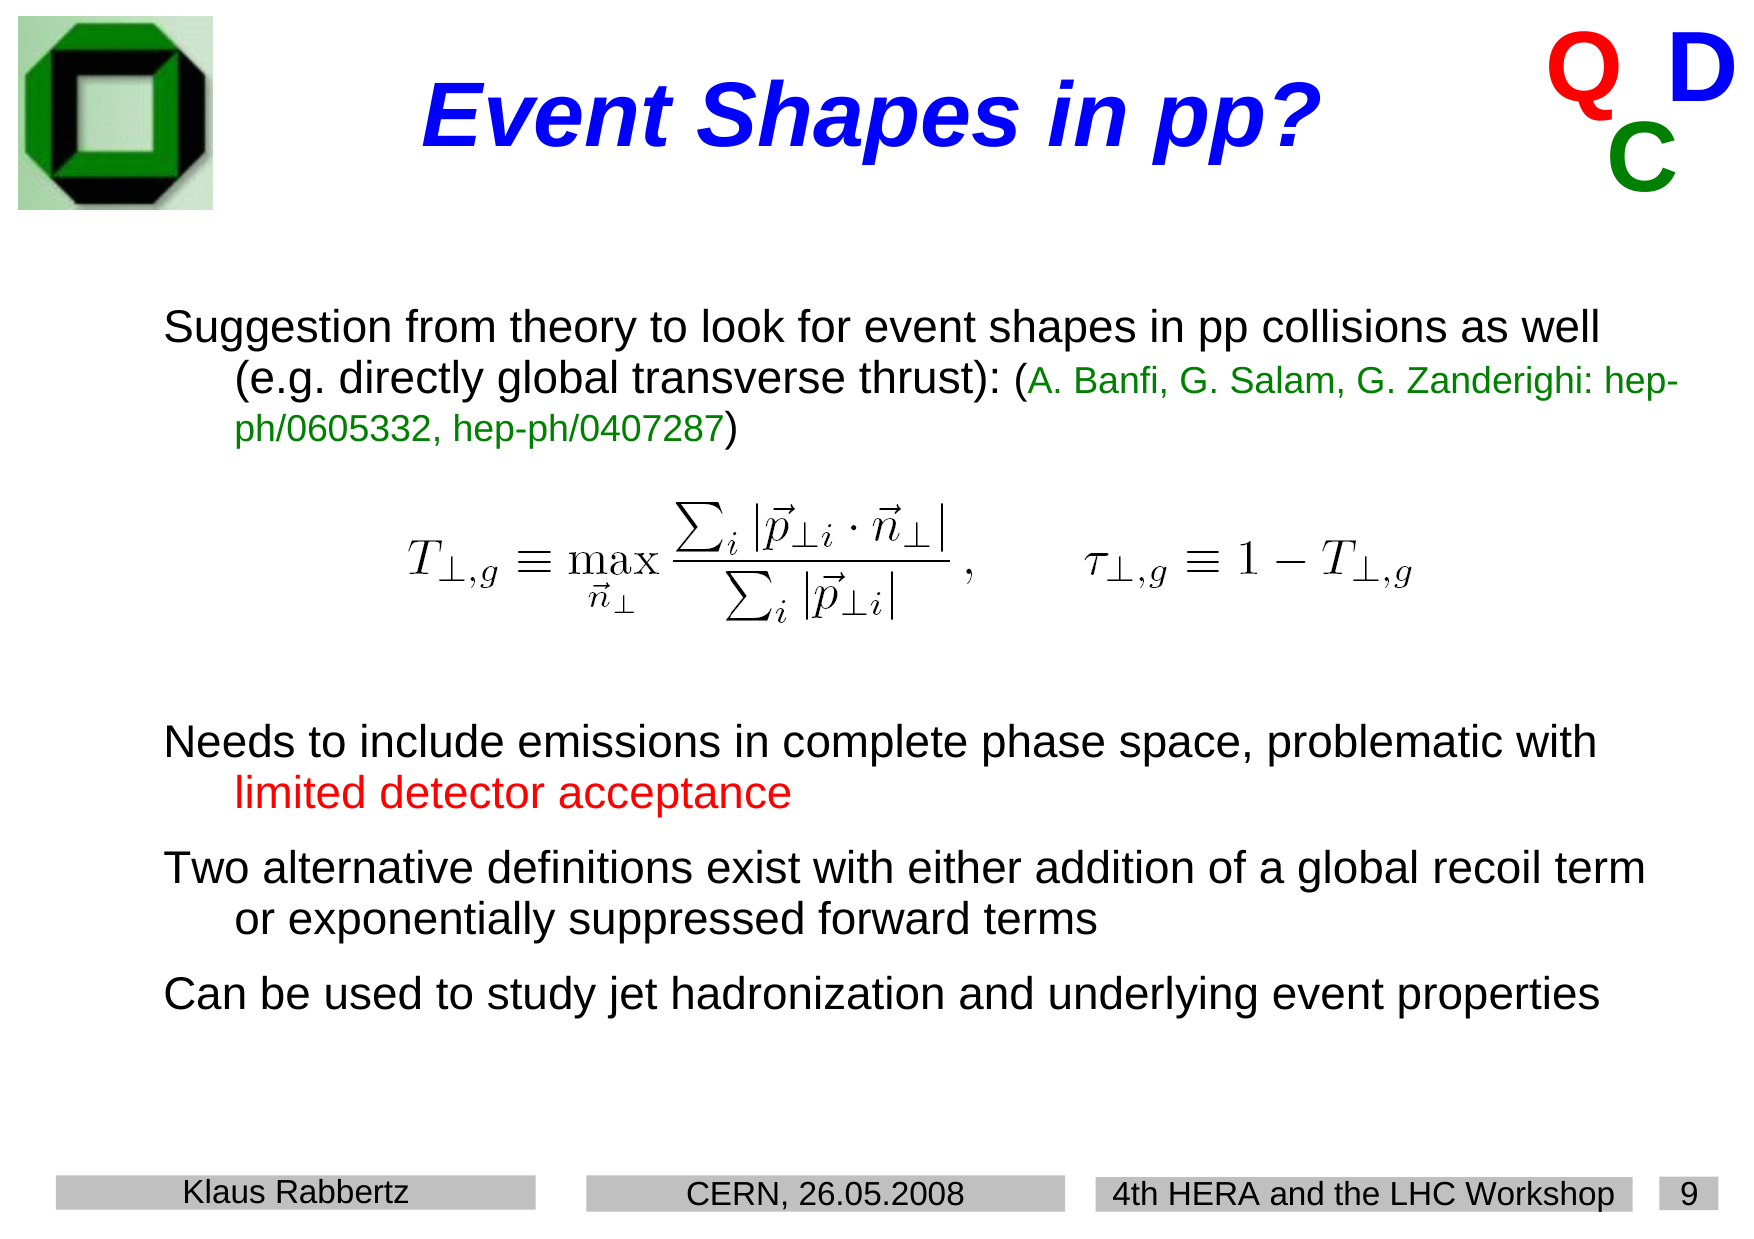

# Event Shapes in pp?
Suggestion from theory to look for event shapes in pp collisions as well (e.g. directly global transverse thrust): (A. Banfi, G. Salam, G. Zanderighi: hep-ph/0605332, hep-ph/0407287)
Needs to include emissions in complete phase space, problematic with limited detector acceptance
Two alternative definitions exist with either addition of a global recoil term or exponentially suppressed forward terms
Can be used to study jet hadronization and underlying event properties